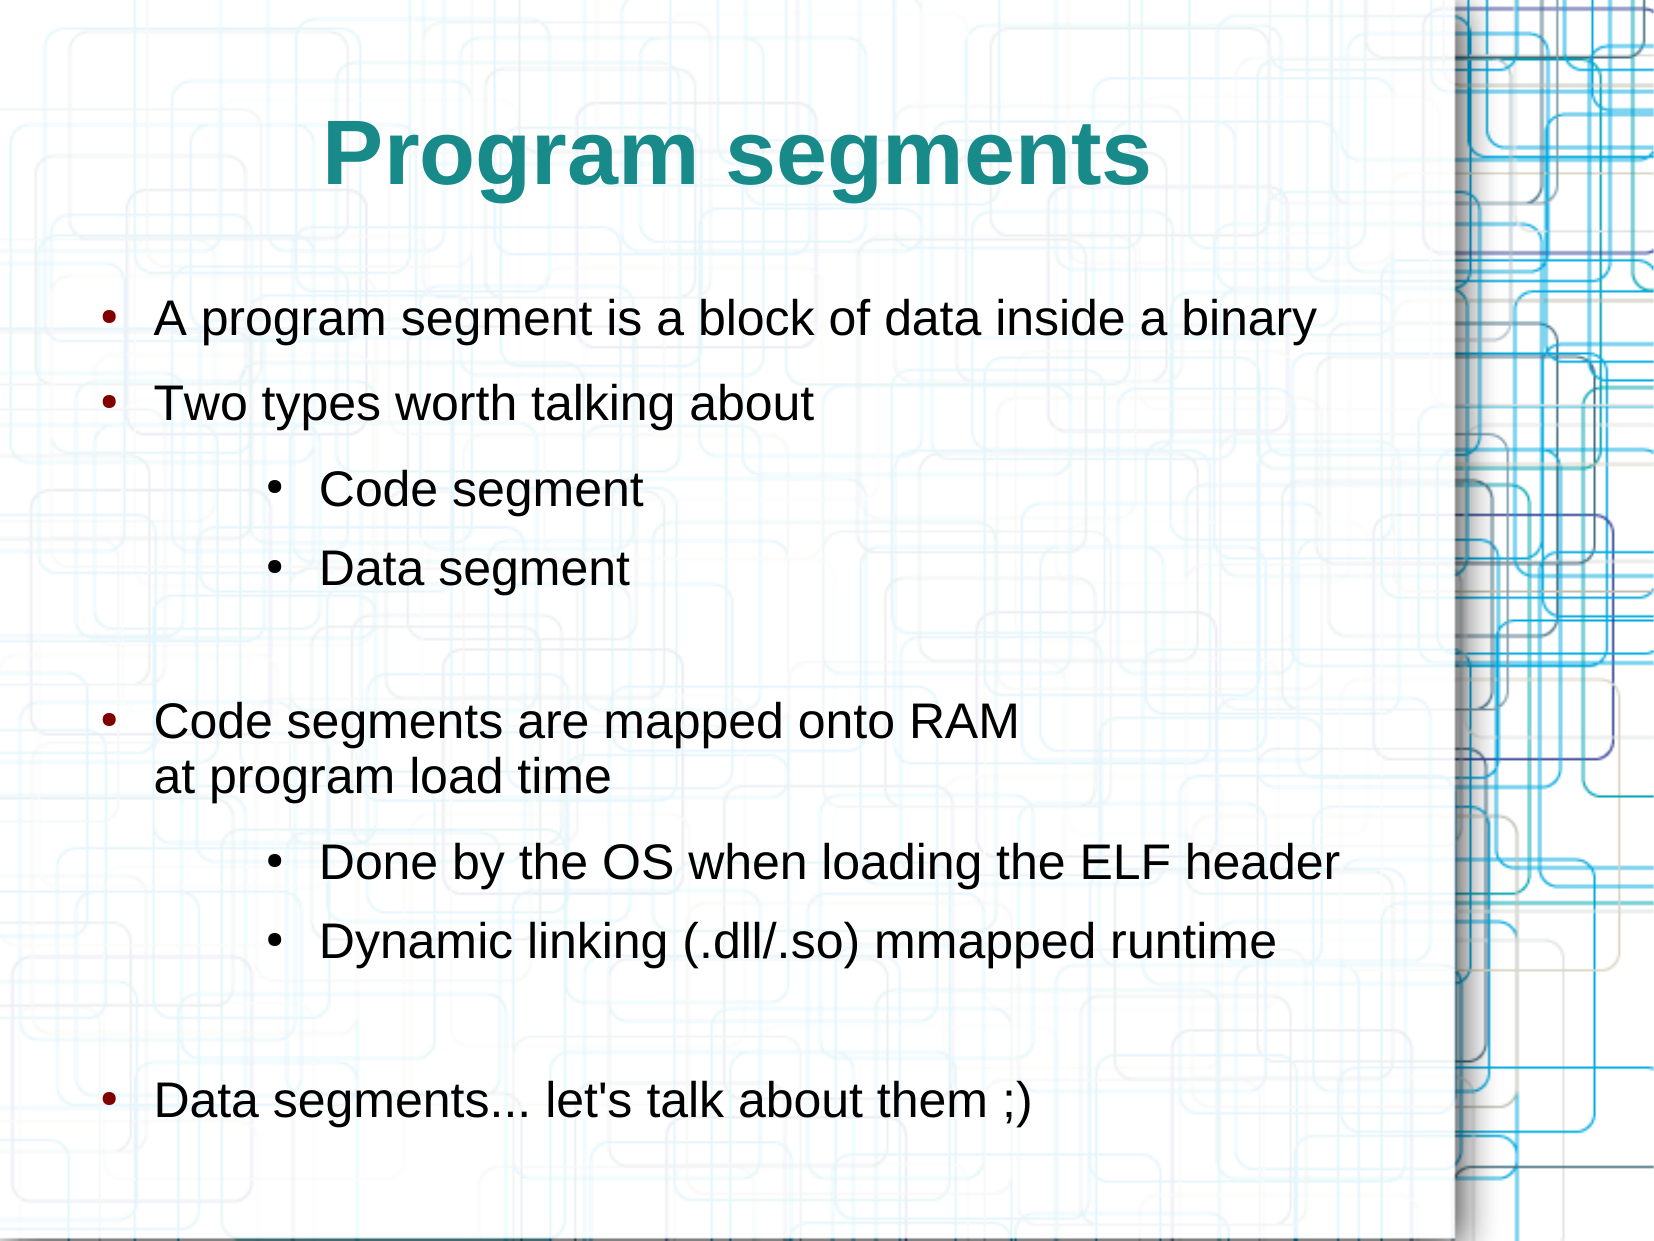

# Program segments
A program segment is a block of data inside a binary
Two types worth talking about
Code segment
Data segment
Code segments are mapped onto RAM
at program load time
Done by the OS when loading the ELF header
Dynamic linking (.dll/.so) mmapped runtime
Data segments... let's talk about them ;)